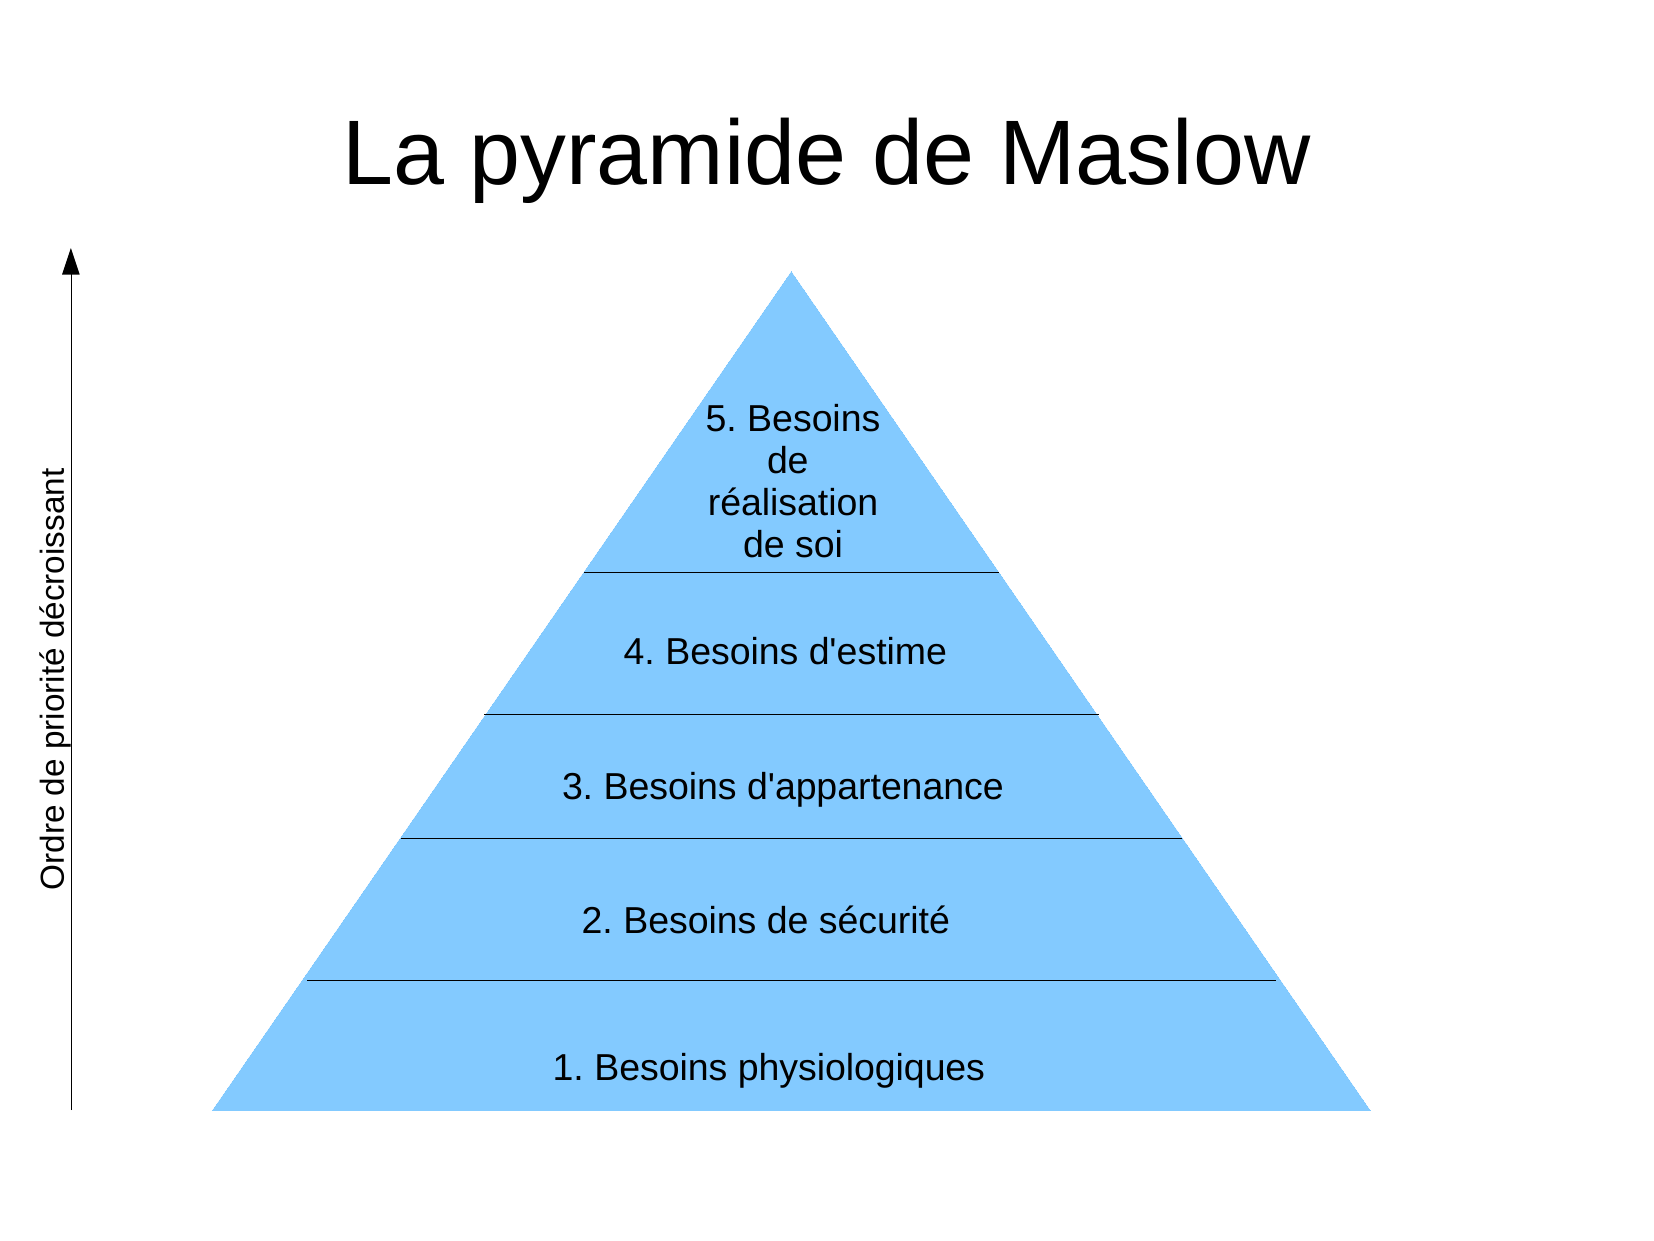

# La pyramide de Maslow
Ordre de priorité décroissant
5. Besoins
de
réalisation
de soi
4. Besoins d'estime
3. Besoins d'appartenance
2. Besoins de sécurité
1. Besoins physiologiques